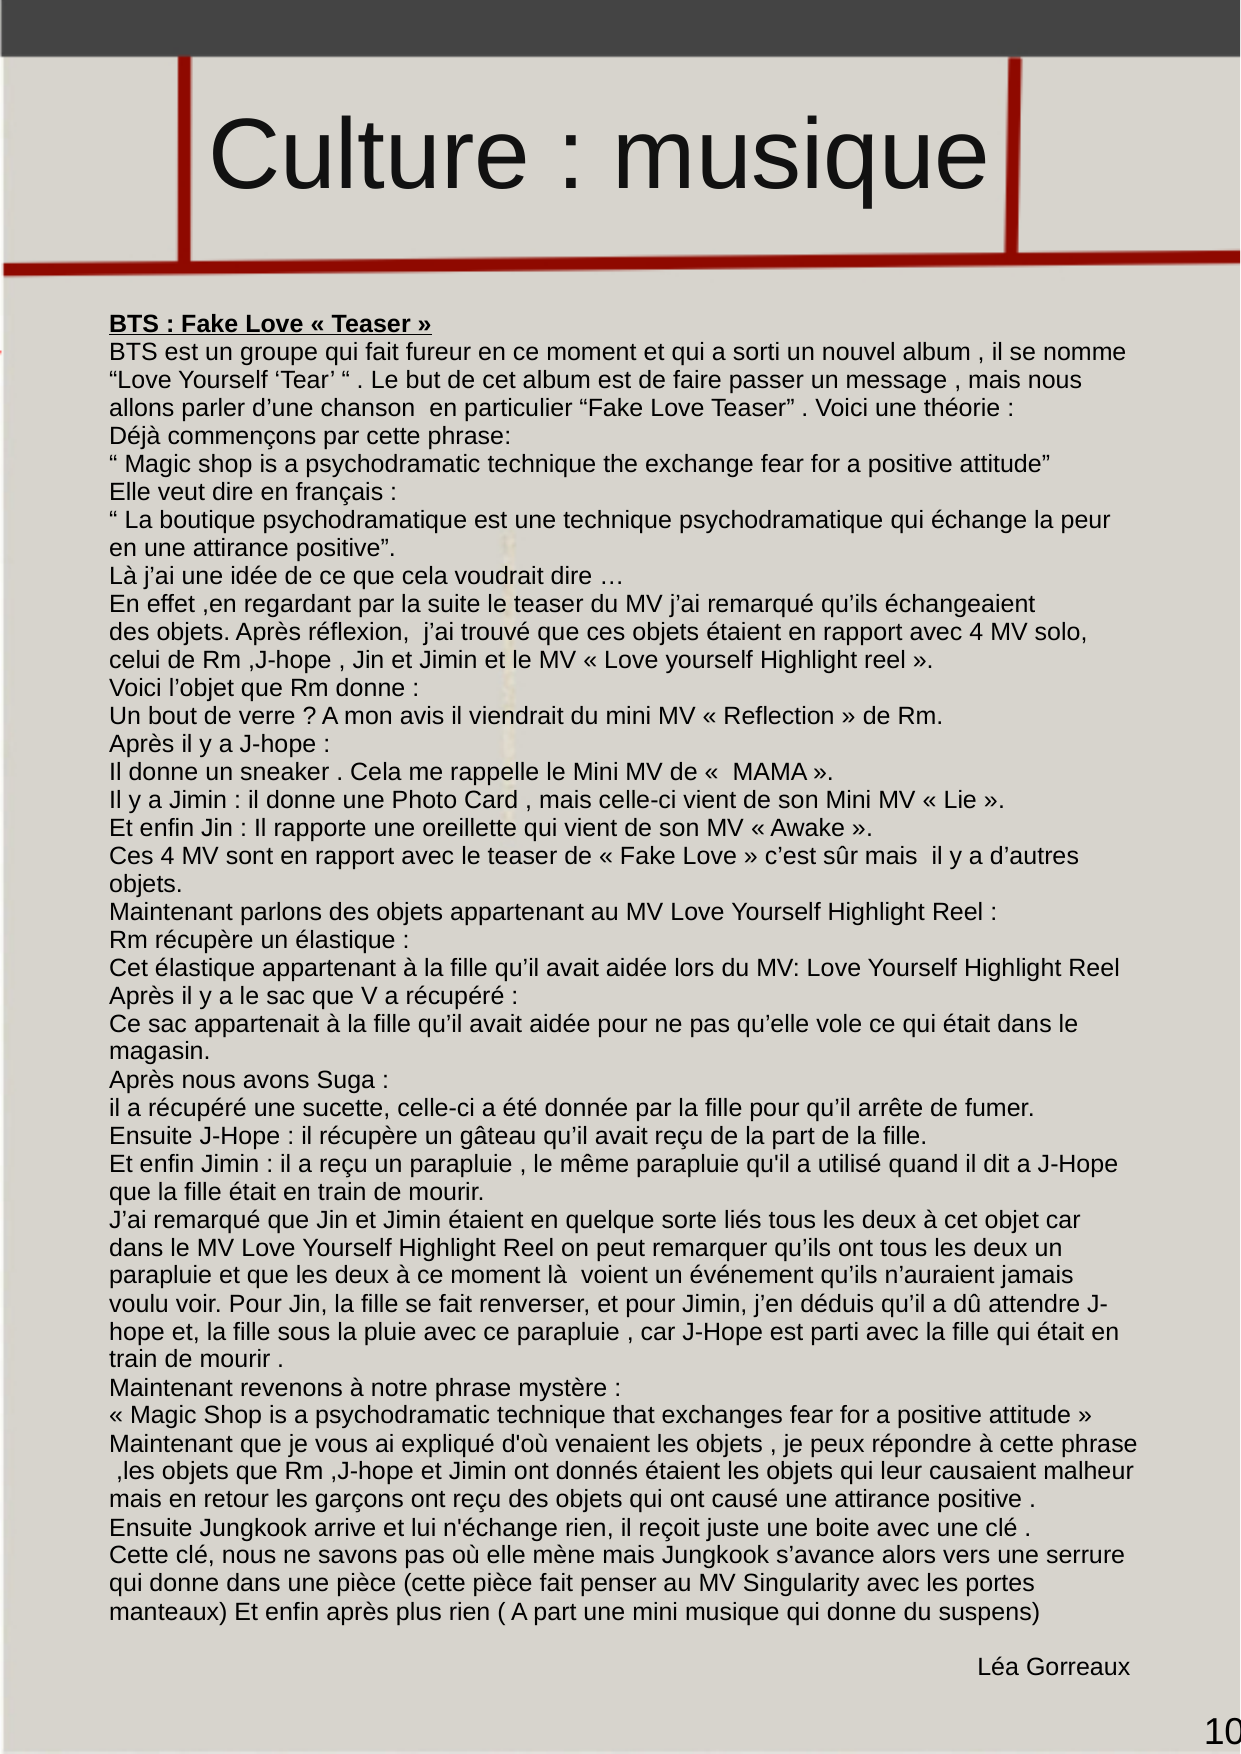

# Culture : musique
BTS : Fake Love « Teaser »
BTS est un groupe qui fait fureur en ce moment et qui a sorti un nouvel album , il se nomme “Love Yourself ‘Tear’ “ . Le but de cet album est de faire passer un message , mais nous allons parler d’une chanson en particulier “Fake Love Teaser” . Voici une théorie :
Déjà commençons par cette phrase:
“ Magic shop is a psychodramatic technique the exchange fear for a positive attitude”
Elle veut dire en français :
“ La boutique psychodramatique est une technique psychodramatique qui échange la peur en une attirance positive”.
Là j’ai une idée de ce que cela voudrait dire …
En effet ,en regardant par la suite le teaser du MV j’ai remarqué qu’ils échangeaient
des objets. Après réflexion, j’ai trouvé que ces objets étaient en rapport avec 4 MV solo, celui de Rm ,J-hope , Jin et Jimin et le MV « Love yourself Highlight reel ».
Voici l’objet que Rm donne :
Un bout de verre ? A mon avis il viendrait du mini MV « Reflection » de Rm.
Après il y a J-hope :
Il donne un sneaker . Cela me rappelle le Mini MV de « MAMA ».
Il y a Jimin : il donne une Photo Card , mais celle-ci vient de son Mini MV « Lie ».
Et enfin Jin : Il rapporte une oreillette qui vient de son MV « Awake ».
Ces 4 MV sont en rapport avec le teaser de « Fake Love » c’est sûr mais il y a d’autres objets.
Maintenant parlons des objets appartenant au MV Love Yourself Highlight Reel :
Rm récupère un élastique :
Cet élastique appartenant à la fille qu’il avait aidée lors du MV: Love Yourself Highlight Reel
Après il y a le sac que V a récupéré :
Ce sac appartenait à la fille qu’il avait aidée pour ne pas qu’elle vole ce qui était dans le magasin.
Après nous avons Suga :
il a récupéré une sucette, celle-ci a été donnée par la fille pour qu’il arrête de fumer.
Ensuite J-Hope : il récupère un gâteau qu’il avait reçu de la part de la fille.
Et enfin Jimin : il a reçu un parapluie , le même parapluie qu'il a utilisé quand il dit a J-Hope que la fille était en train de mourir.
J’ai remarqué que Jin et Jimin étaient en quelque sorte liés tous les deux à cet objet car dans le MV Love Yourself Highlight Reel on peut remarquer qu’ils ont tous les deux un parapluie et que les deux à ce moment là voient un événement qu’ils n’auraient jamais voulu voir. Pour Jin, la fille se fait renverser, et pour Jimin, j’en déduis qu’il a dû attendre J-hope et, la fille sous la pluie avec ce parapluie , car J-Hope est parti avec la fille qui était en train de mourir .
Maintenant revenons à notre phrase mystère :
« Magic Shop is a psychodramatic technique that exchanges fear for a positive attitude »
Maintenant que je vous ai expliqué d'où venaient les objets , je peux répondre à cette phrase ,les objets que Rm ,J-hope et Jimin ont donnés étaient les objets qui leur causaient malheur mais en retour les garçons ont reçu des objets qui ont causé une attirance positive .
Ensuite Jungkook arrive et lui n'échange rien, il reçoit juste une boite avec une clé .
Cette clé, nous ne savons pas où elle mène mais Jungkook s’avance alors vers une serrure qui donne dans une pièce (cette pièce fait penser au MV Singularity avec les portes manteaux) Et enfin après plus rien ( A part une mini musique qui donne du suspens)
 Léa Gorreaux
10